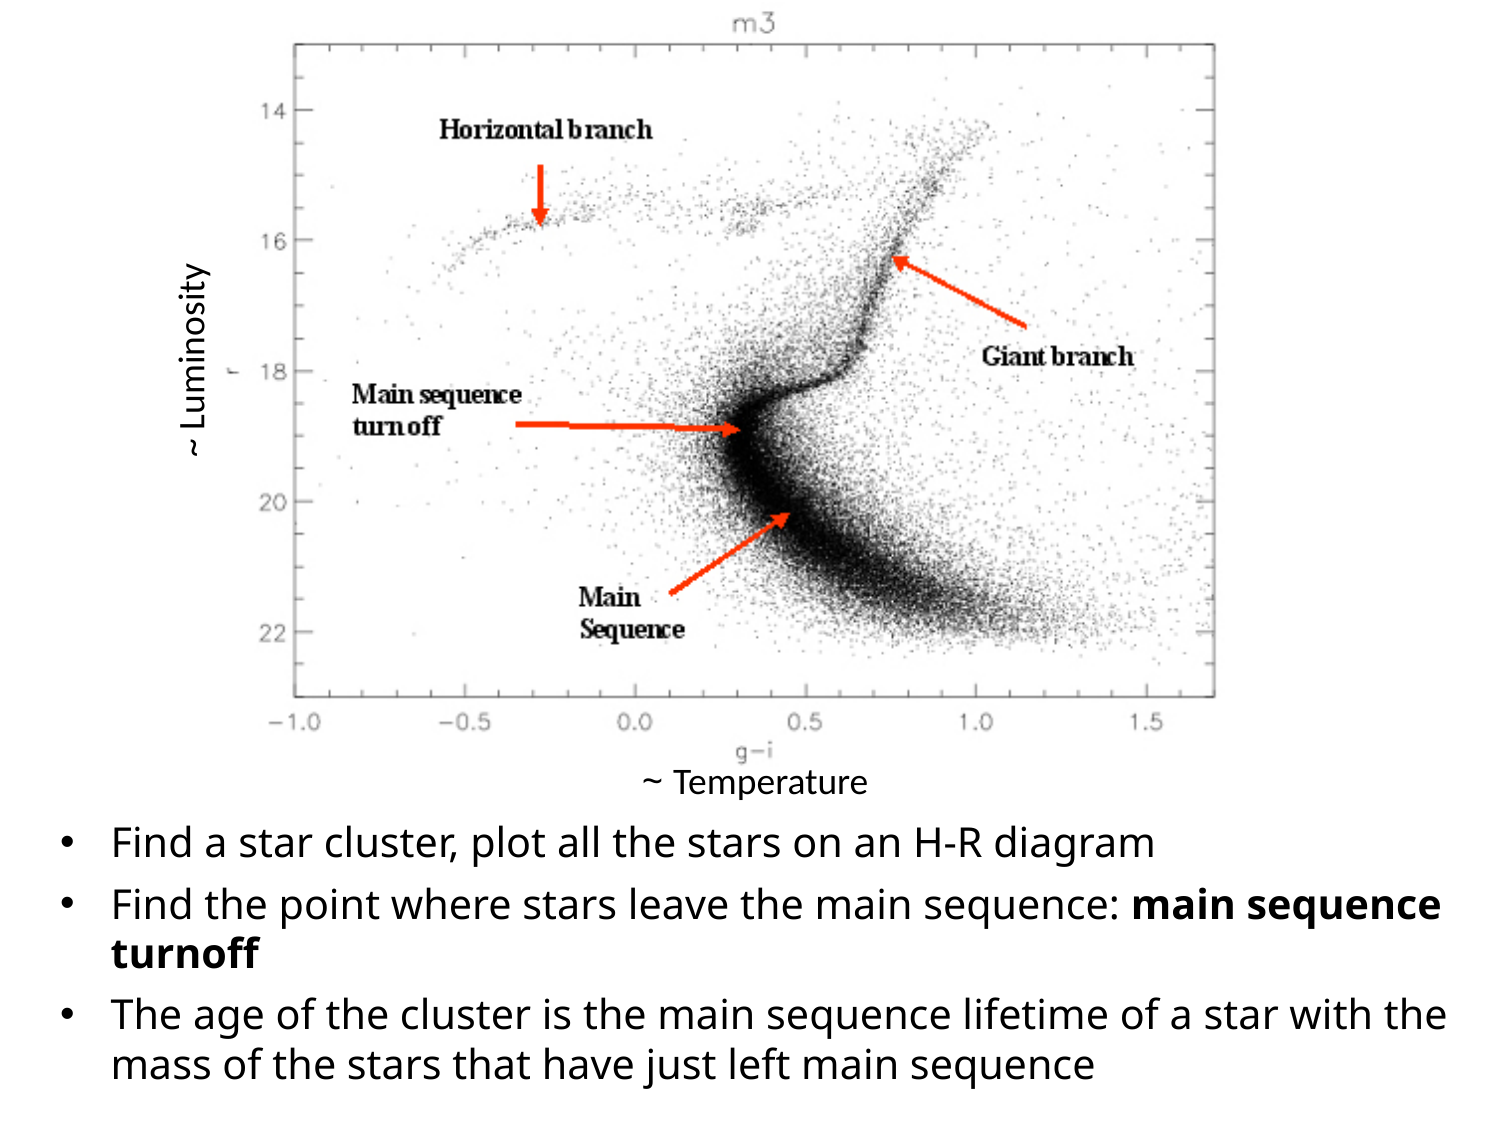

~ Luminosity
~ Temperature
# Find a star cluster, plot all the stars on an H-R diagram
Find the point where stars leave the main sequence: main sequence turnoff
The age of the cluster is the main sequence lifetime of a star with the mass of the stars that have just left main sequence